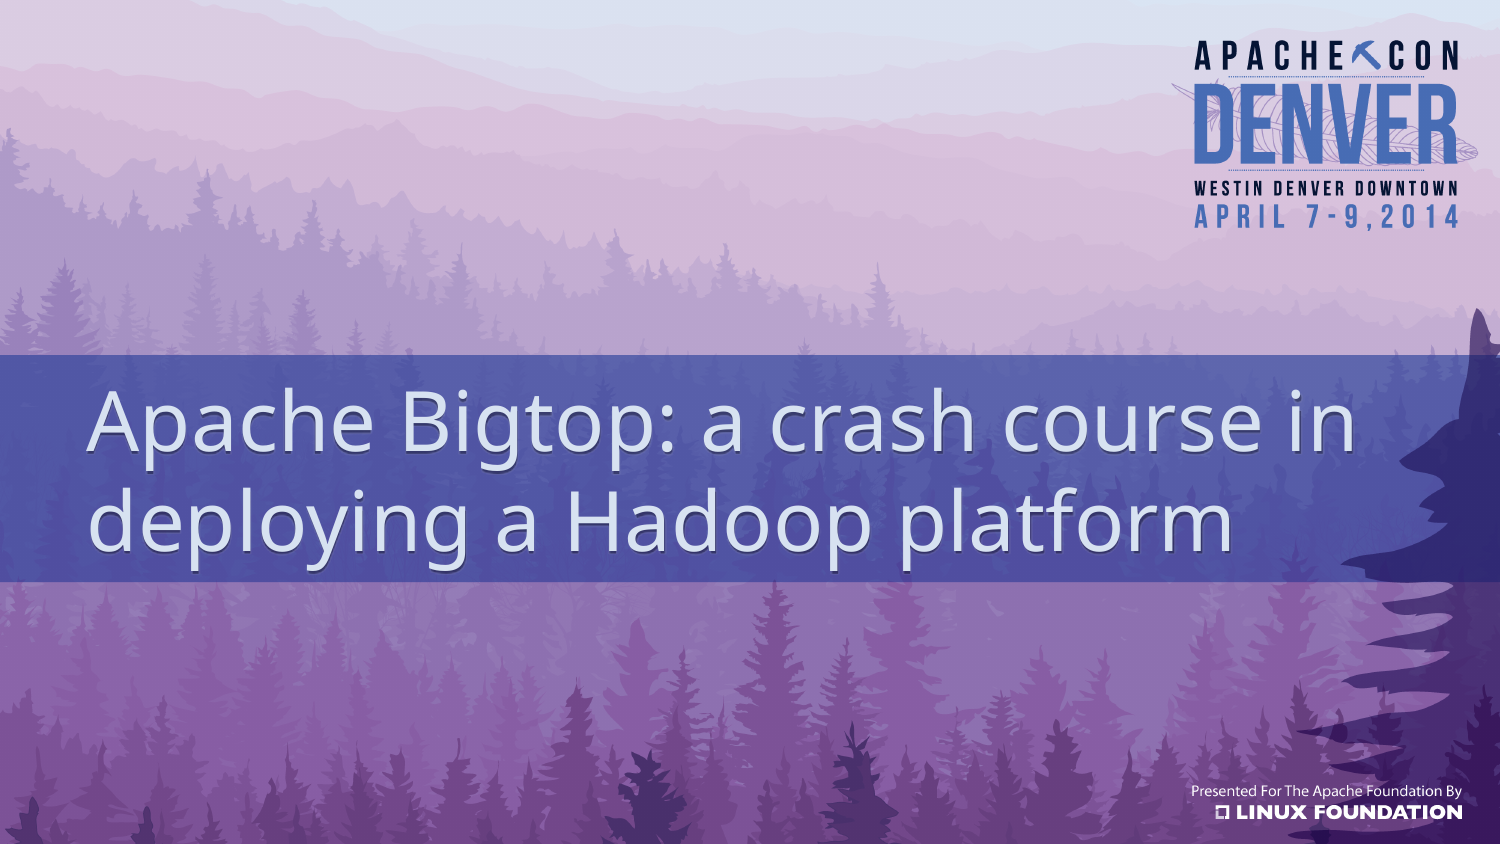

# Apache Bigtop: a crash course in deploying a Hadoop platform